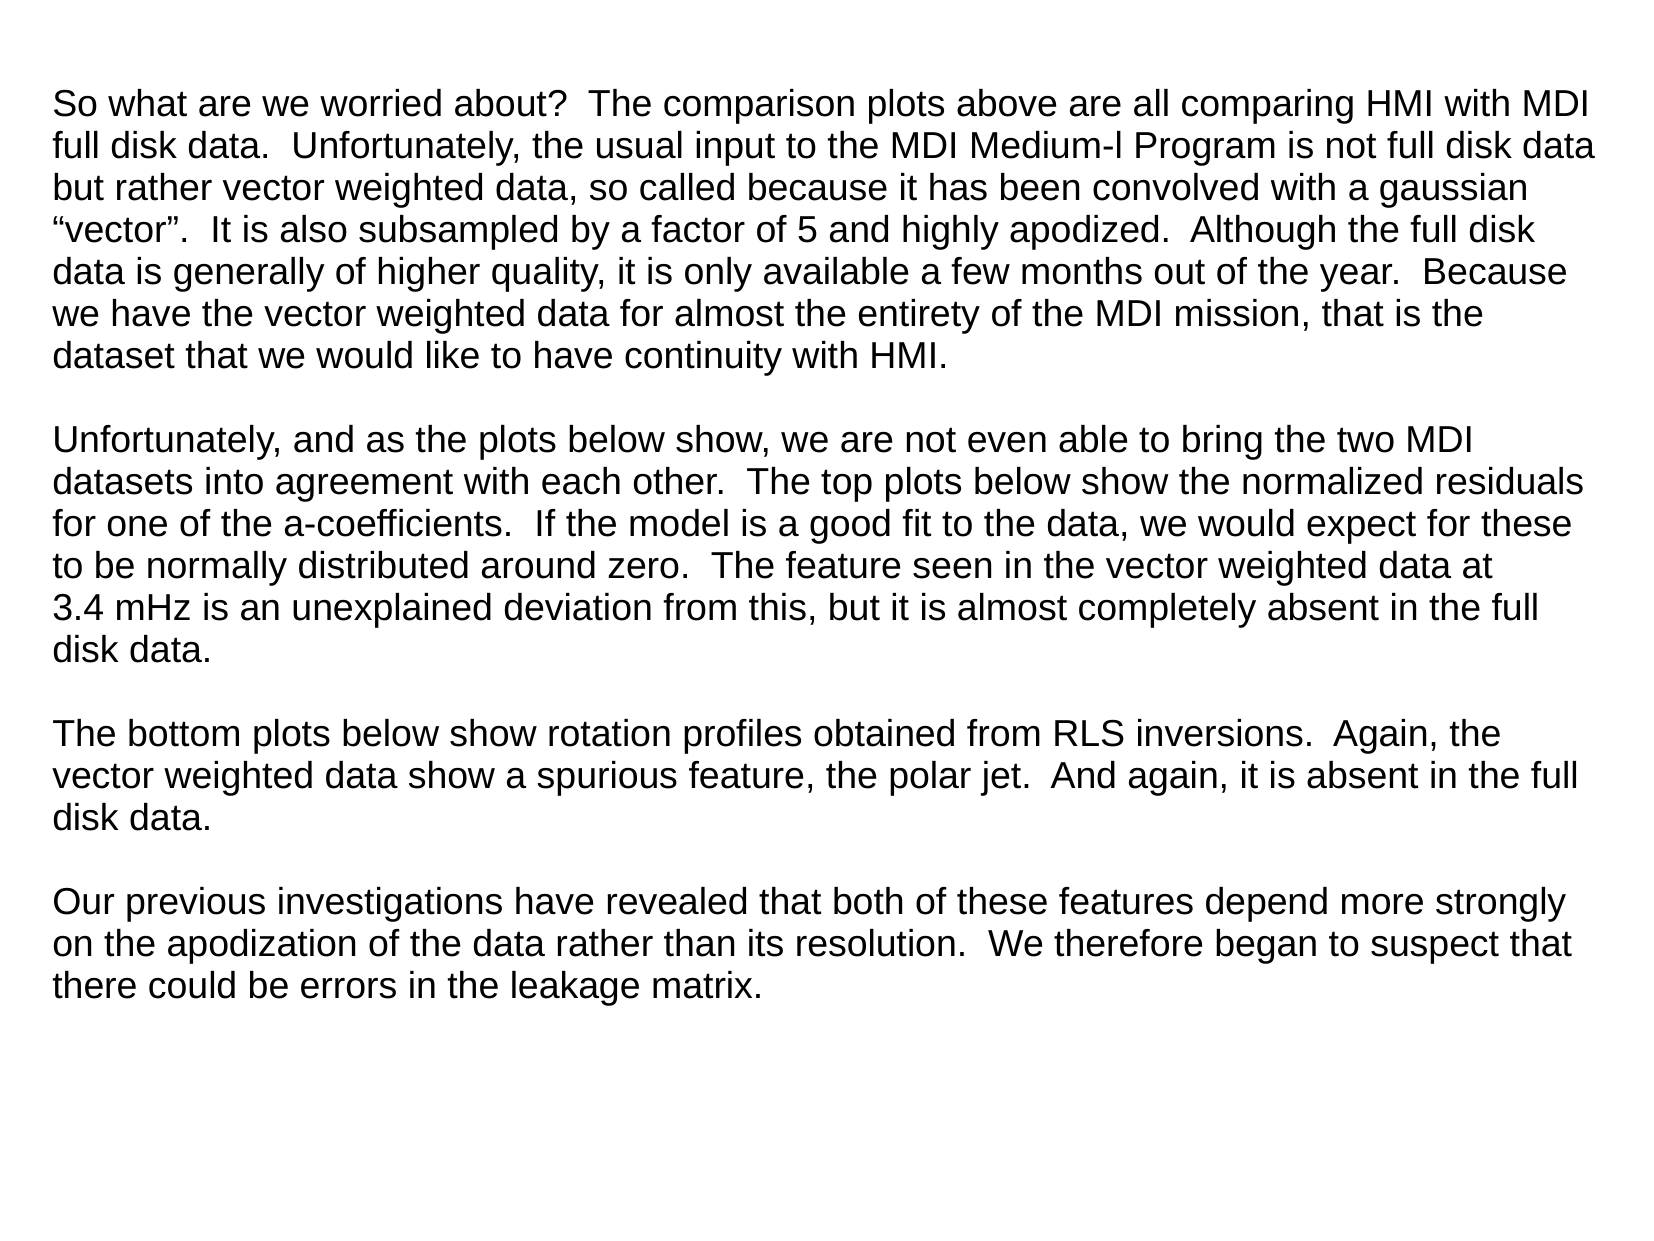

So what are we worried about? The comparison plots above are all comparing HMI with MDI full disk data. Unfortunately, the usual input to the MDI Medium-l Program is not full disk data but rather vector weighted data, so called because it has been convolved with a gaussian “vector”. It is also subsampled by a factor of 5 and highly apodized. Although the full disk data is generally of higher quality, it is only available a few months out of the year. Because we have the vector weighted data for almost the entirety of the MDI mission, that is the dataset that we would like to have continuity with HMI.
Unfortunately, and as the plots below show, we are not even able to bring the two MDI datasets into agreement with each other. The top plots below show the normalized residuals for one of the a-coefficients. If the model is a good fit to the data, we would expect for these to be normally distributed around zero. The feature seen in the vector weighted data at
3.4 mHz is an unexplained deviation from this, but it is almost completely absent in the full disk data.
The bottom plots below show rotation profiles obtained from RLS inversions. Again, the vector weighted data show a spurious feature, the polar jet. And again, it is absent in the full disk data.
Our previous investigations have revealed that both of these features depend more strongly on the apodization of the data rather than its resolution. We therefore began to suspect that there could be errors in the leakage matrix.